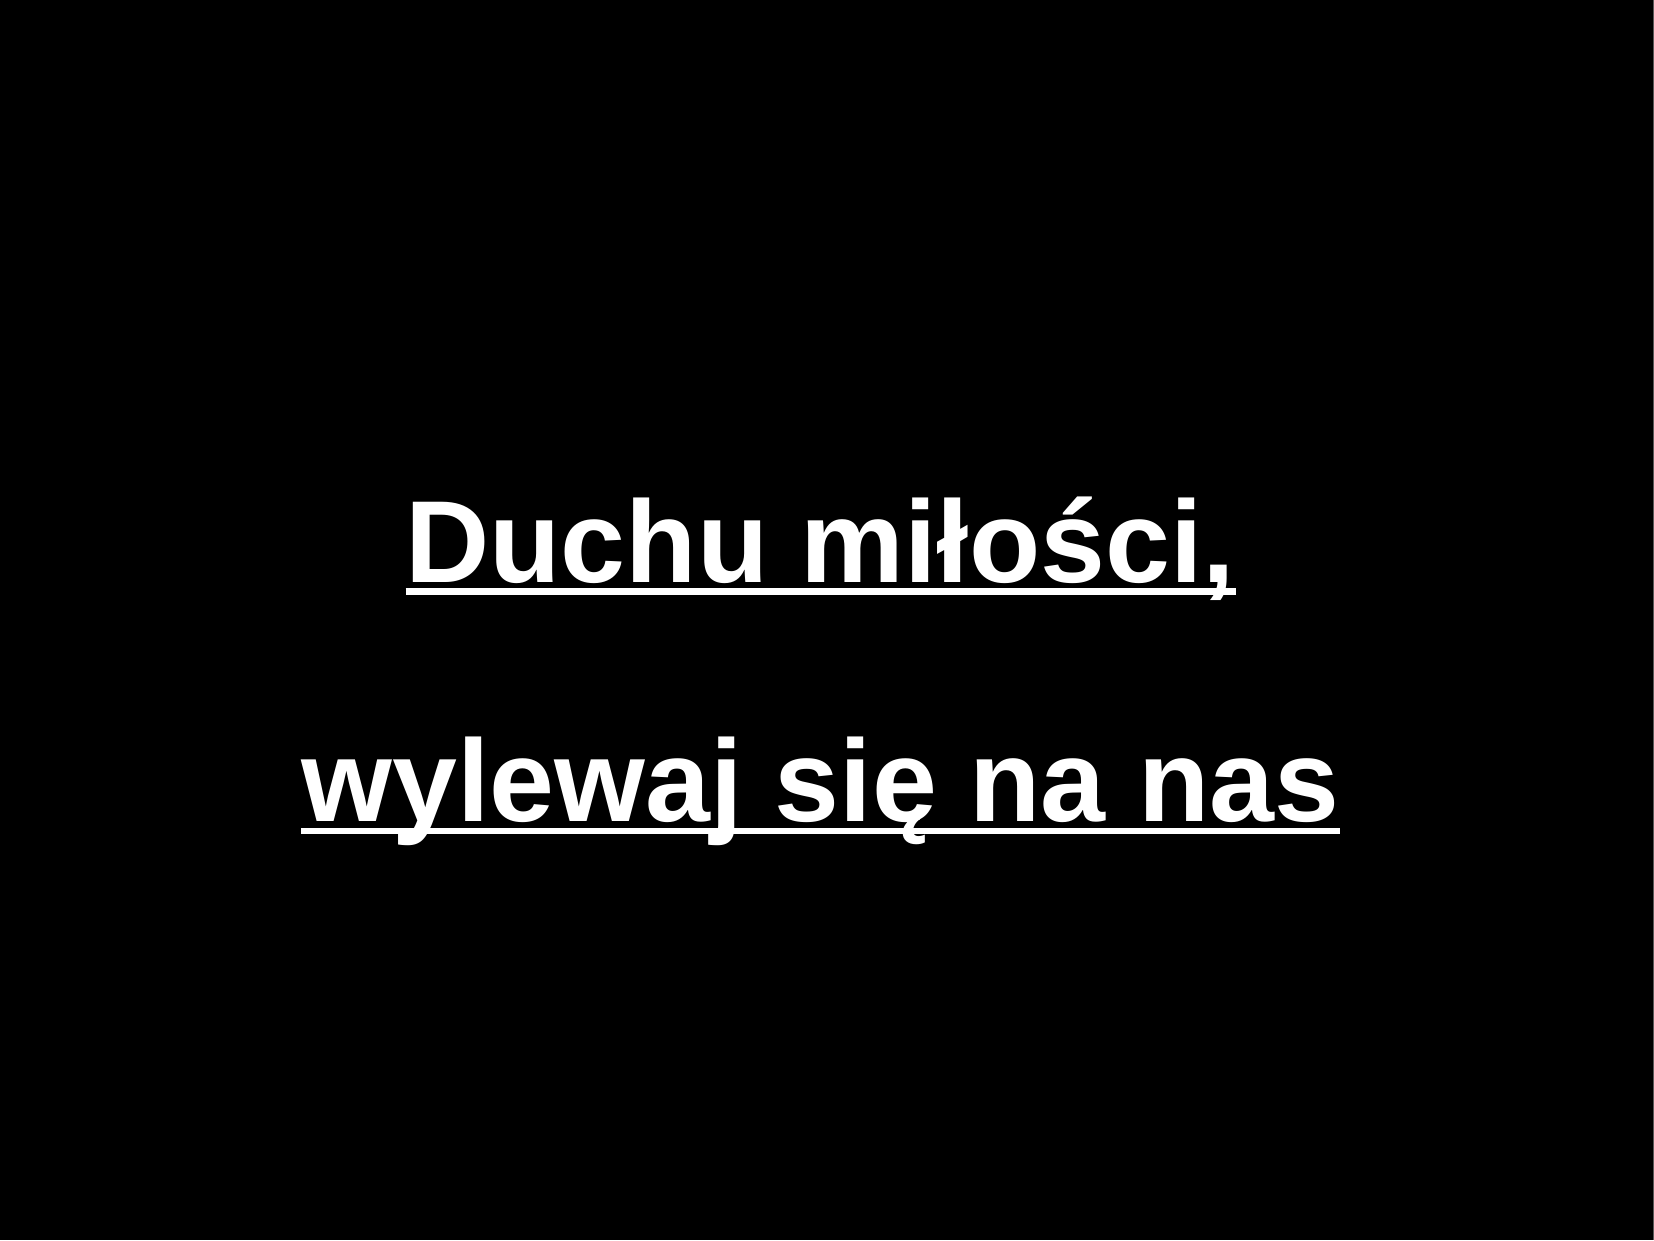

# Duchu miłości,
wylewaj się na nas